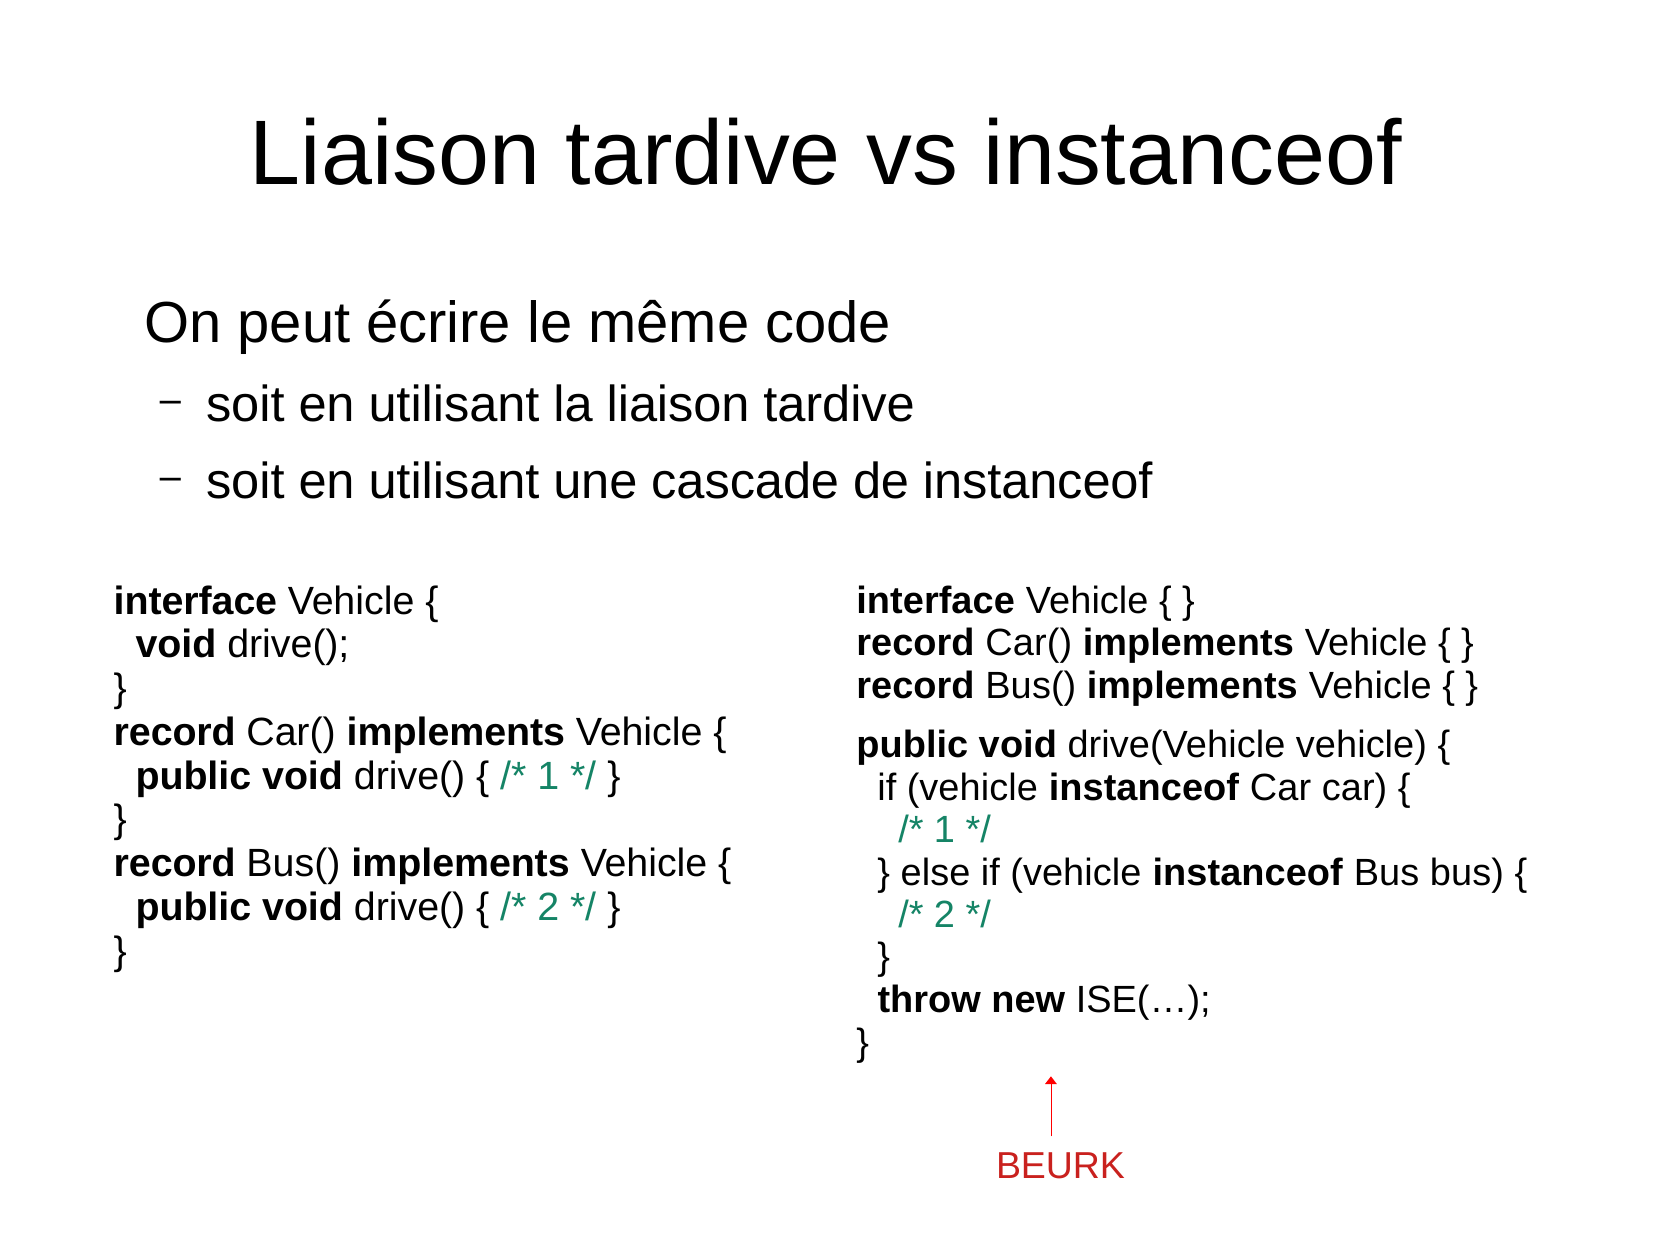

# Liaison tardive vs instanceof
On peut écrire le même code
soit en utilisant la liaison tardive
soit en utilisant une cascade de instanceof
interface Vehicle {
 void drive();
}
record Car() implements Vehicle {
 public void drive() { /* 1 */ }
}
record Bus() implements Vehicle {
 public void drive() { /* 2 */ }
}
interface Vehicle { }
record Car() implements Vehicle { }
record Bus() implements Vehicle { }
public void drive(Vehicle vehicle) {
 if (vehicle instanceof Car car) {
 /* 1 */
 } else if (vehicle instanceof Bus bus) {
 /* 2 */
 }
 throw new ISE(…);
}
BEURK